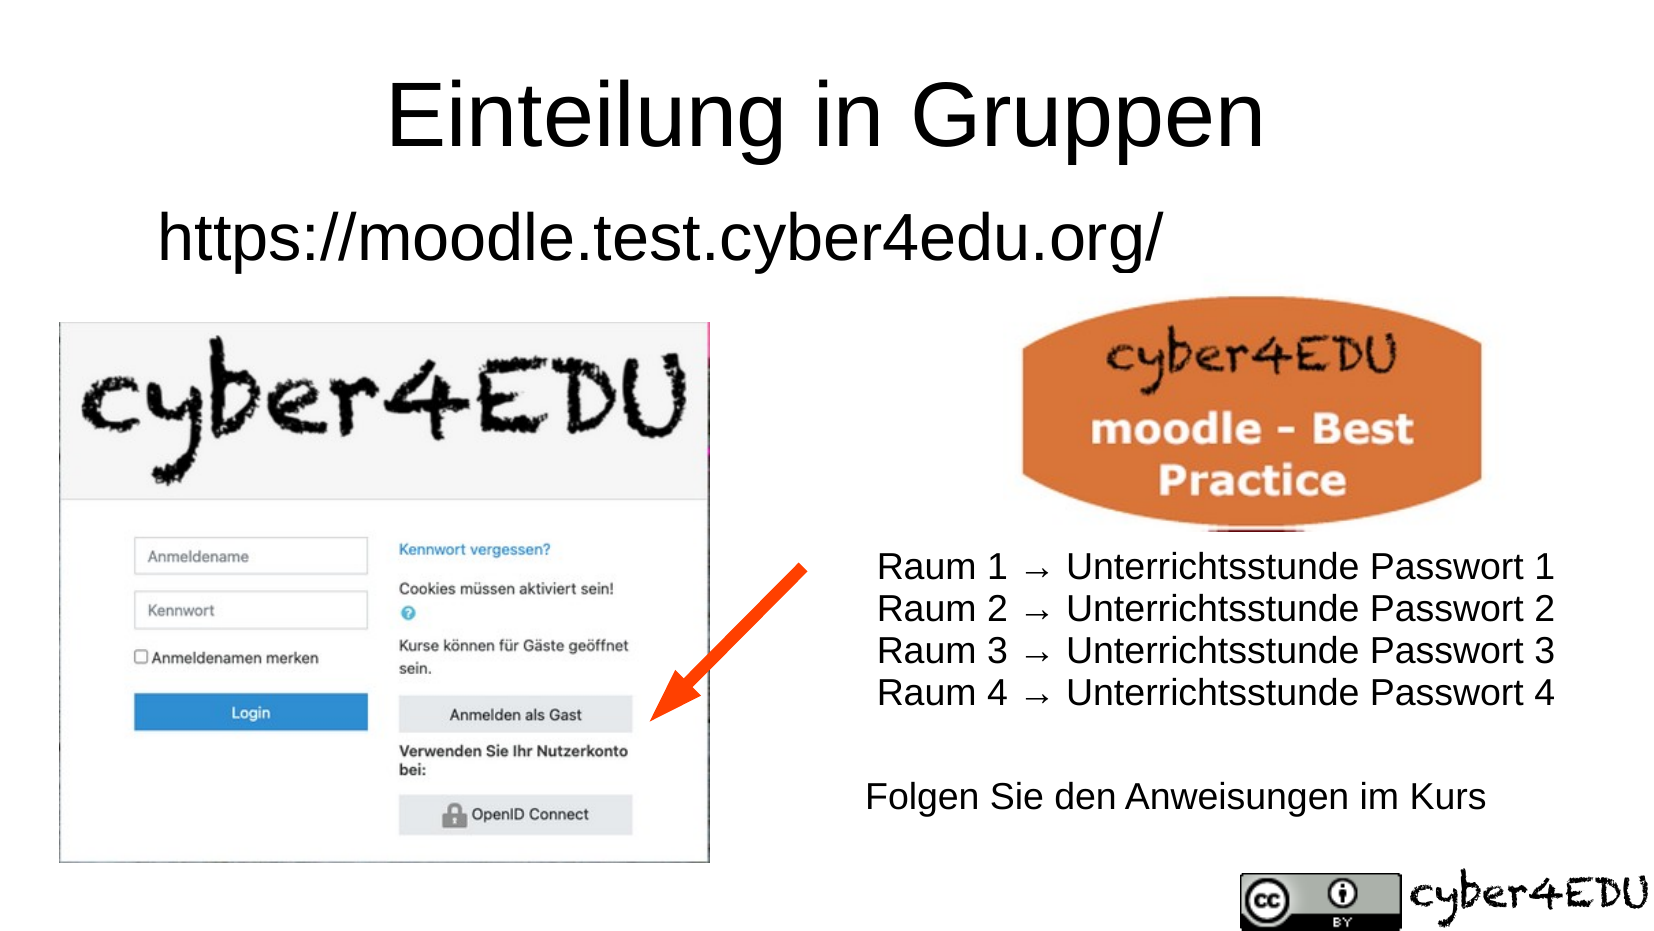

# Einteilung in Gruppen
https://moodle.test.cyber4edu.org/
Raum 1 → Unterrichtsstunde Passwort 1
Raum 2 → Unterrichtsstunde Passwort 2
Raum 3 → Unterrichtsstunde Passwort 3
Raum 4 → Unterrichtsstunde Passwort 4
Folgen Sie den Anweisungen im Kurs